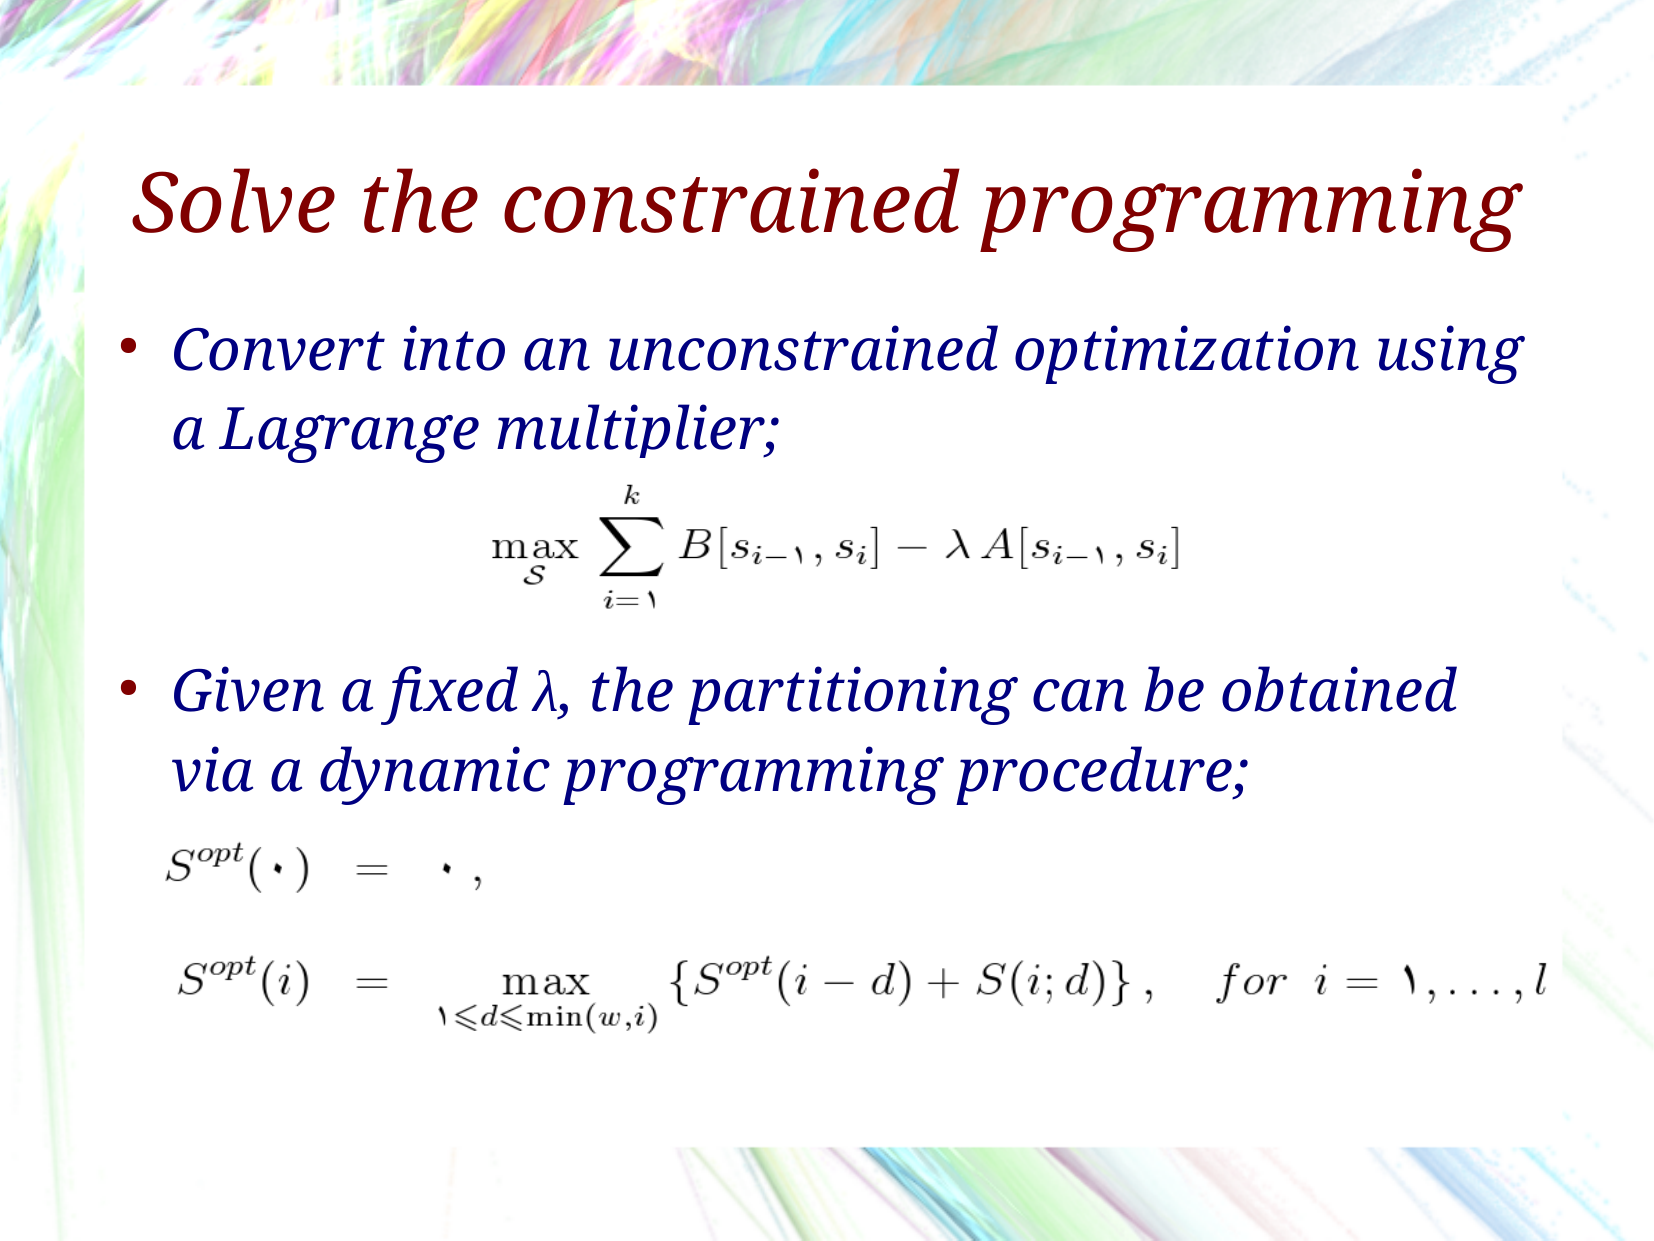

# Solve the constrained programming
Convert into an unconstrained optimization using a Lagrange multiplier;
Given a fixed λ, the partitioning can be obtained via a dynamic programming procedure;